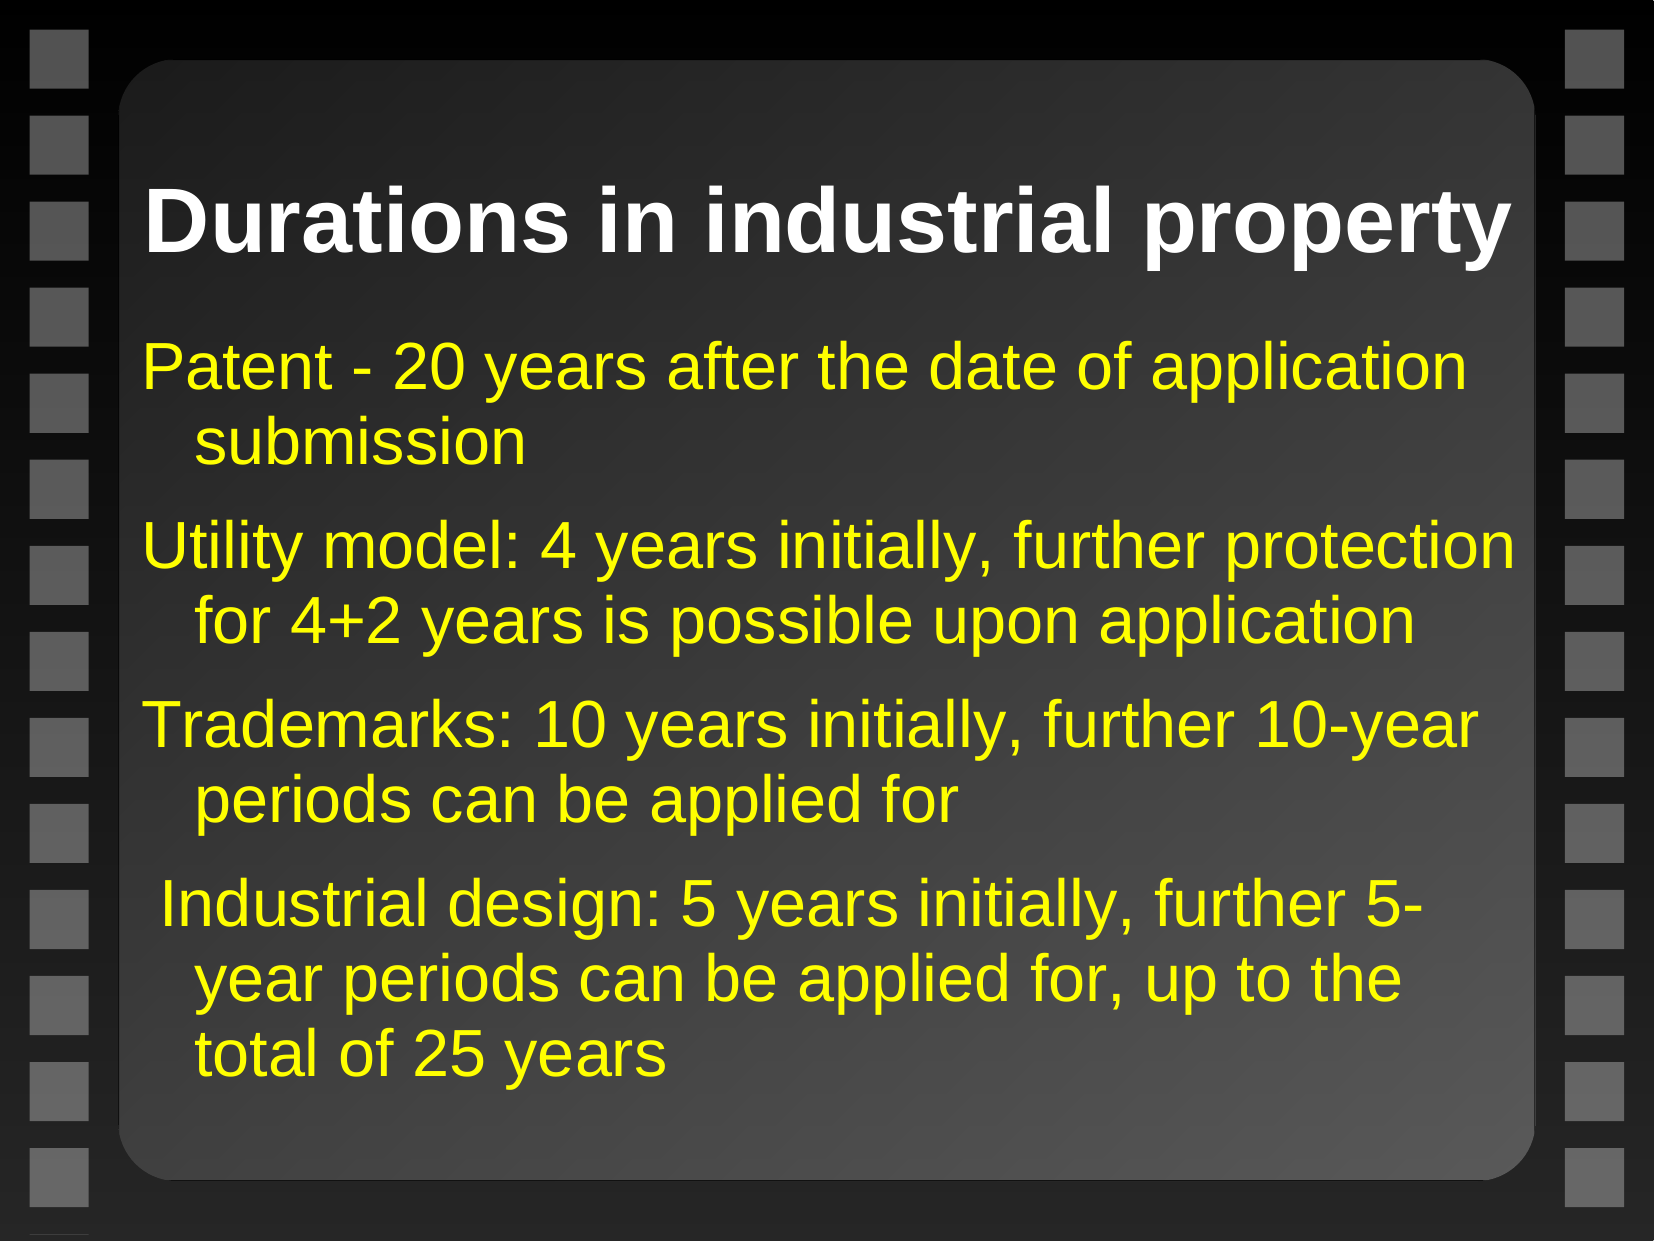

# Durations in industrial property
Patent - 20 years after the date of application submission
Utility model: 4 years initially, further protection for 4+2 years is possible upon application
Trademarks: 10 years initially, further 10-year periods can be applied for
 Industrial design: 5 years initially, further 5-year periods can be applied for, up to the total of 25 years